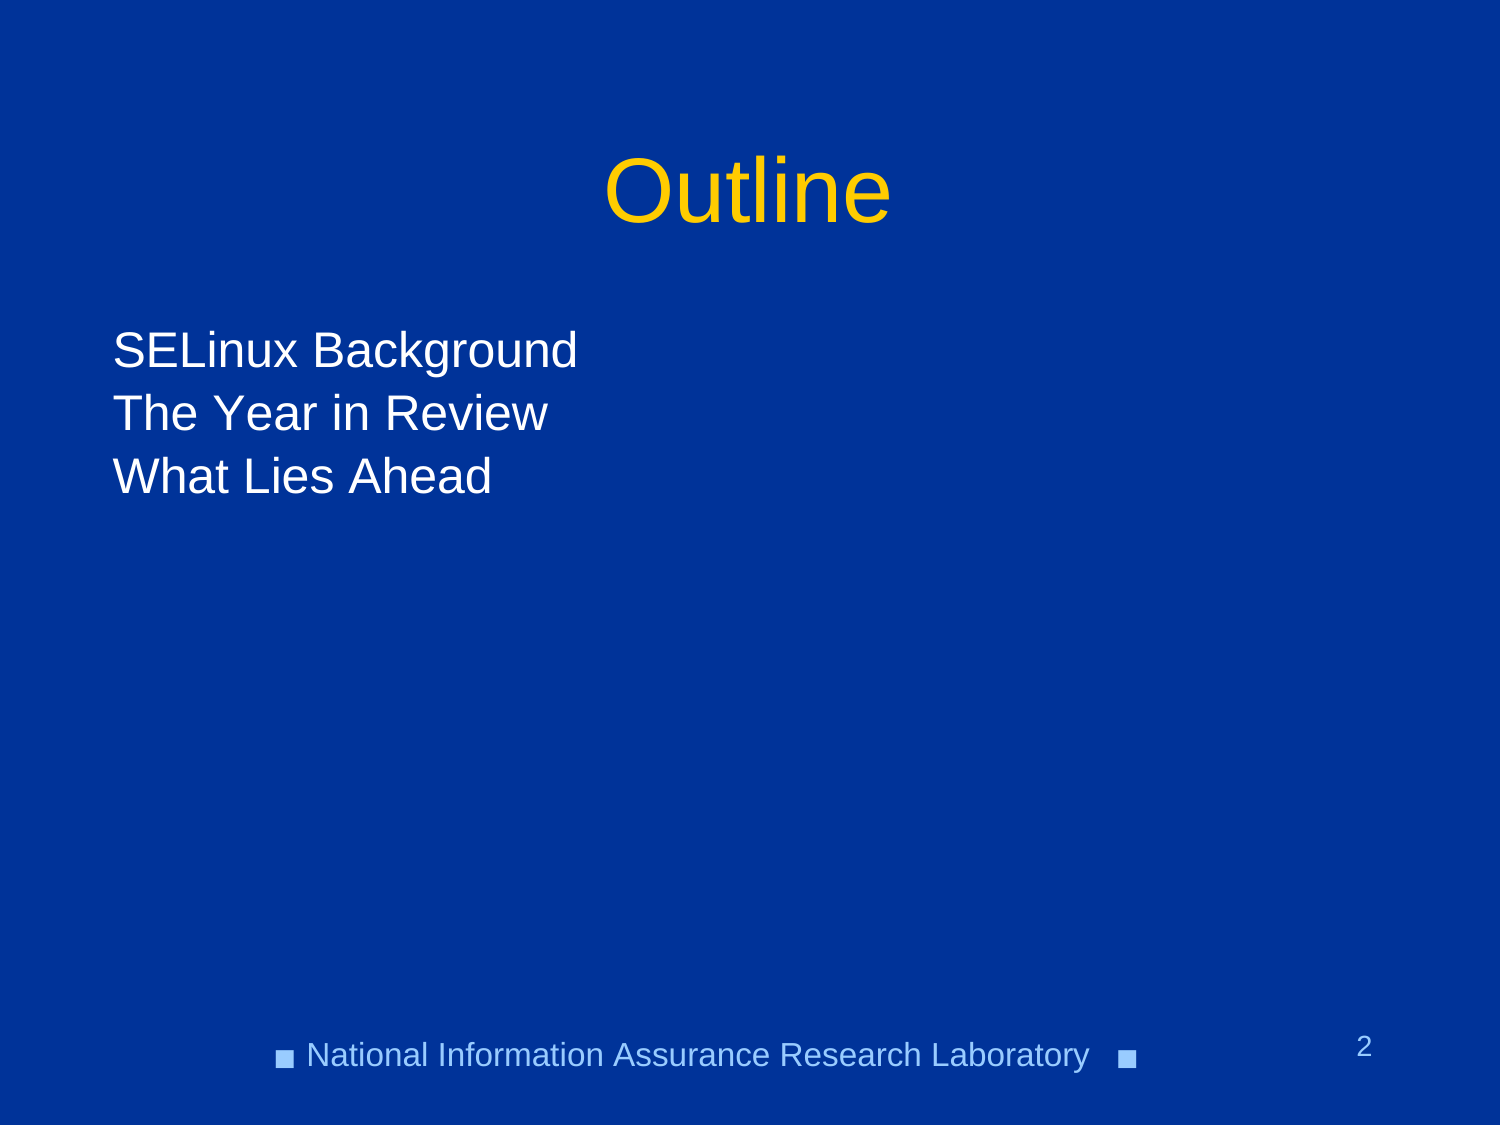

# Outline
SELinux Background
The Year in Review
What Lies Ahead